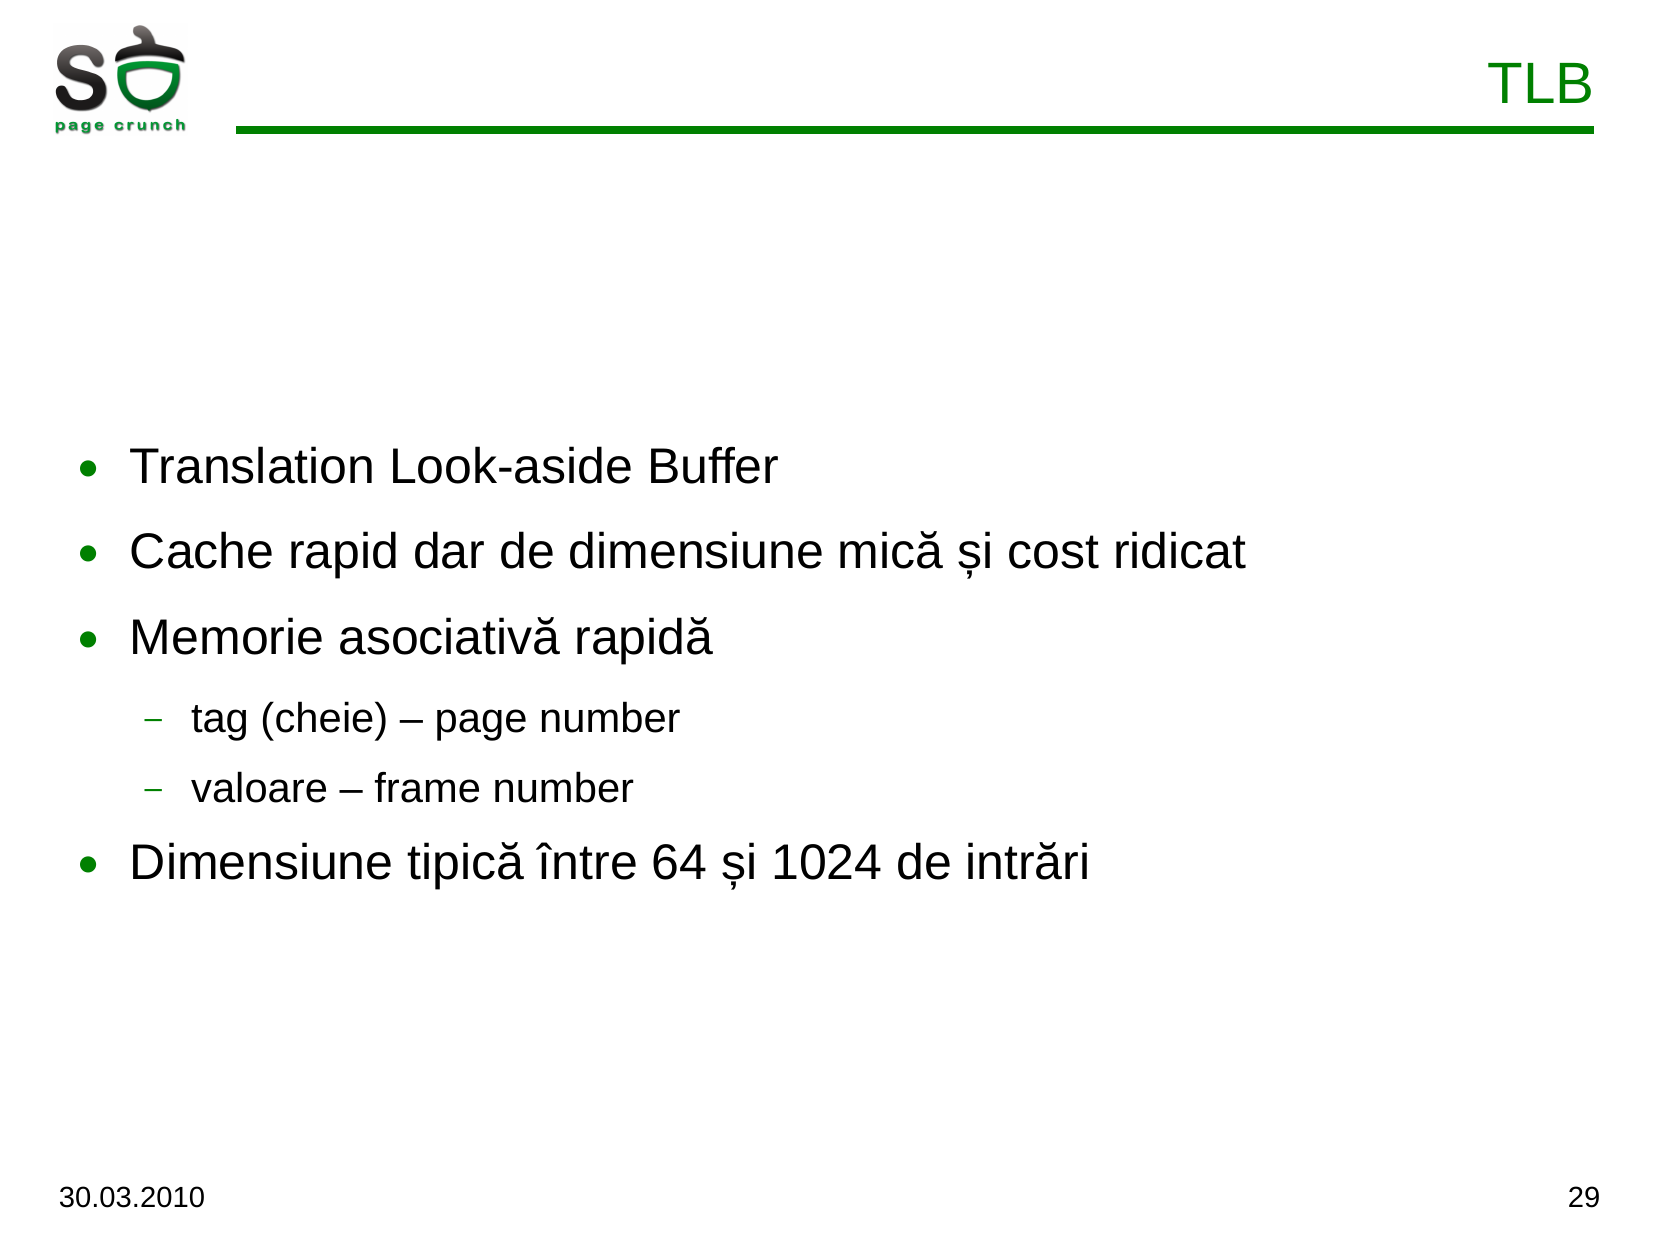

# TLB
Translation Look-aside Buffer
Cache rapid dar de dimensiune mică și cost ridicat
Memorie asociativă rapidă
tag (cheie) – page number
valoare – frame number
Dimensiune tipică între 64 și 1024 de intrări
30.03.2010
29